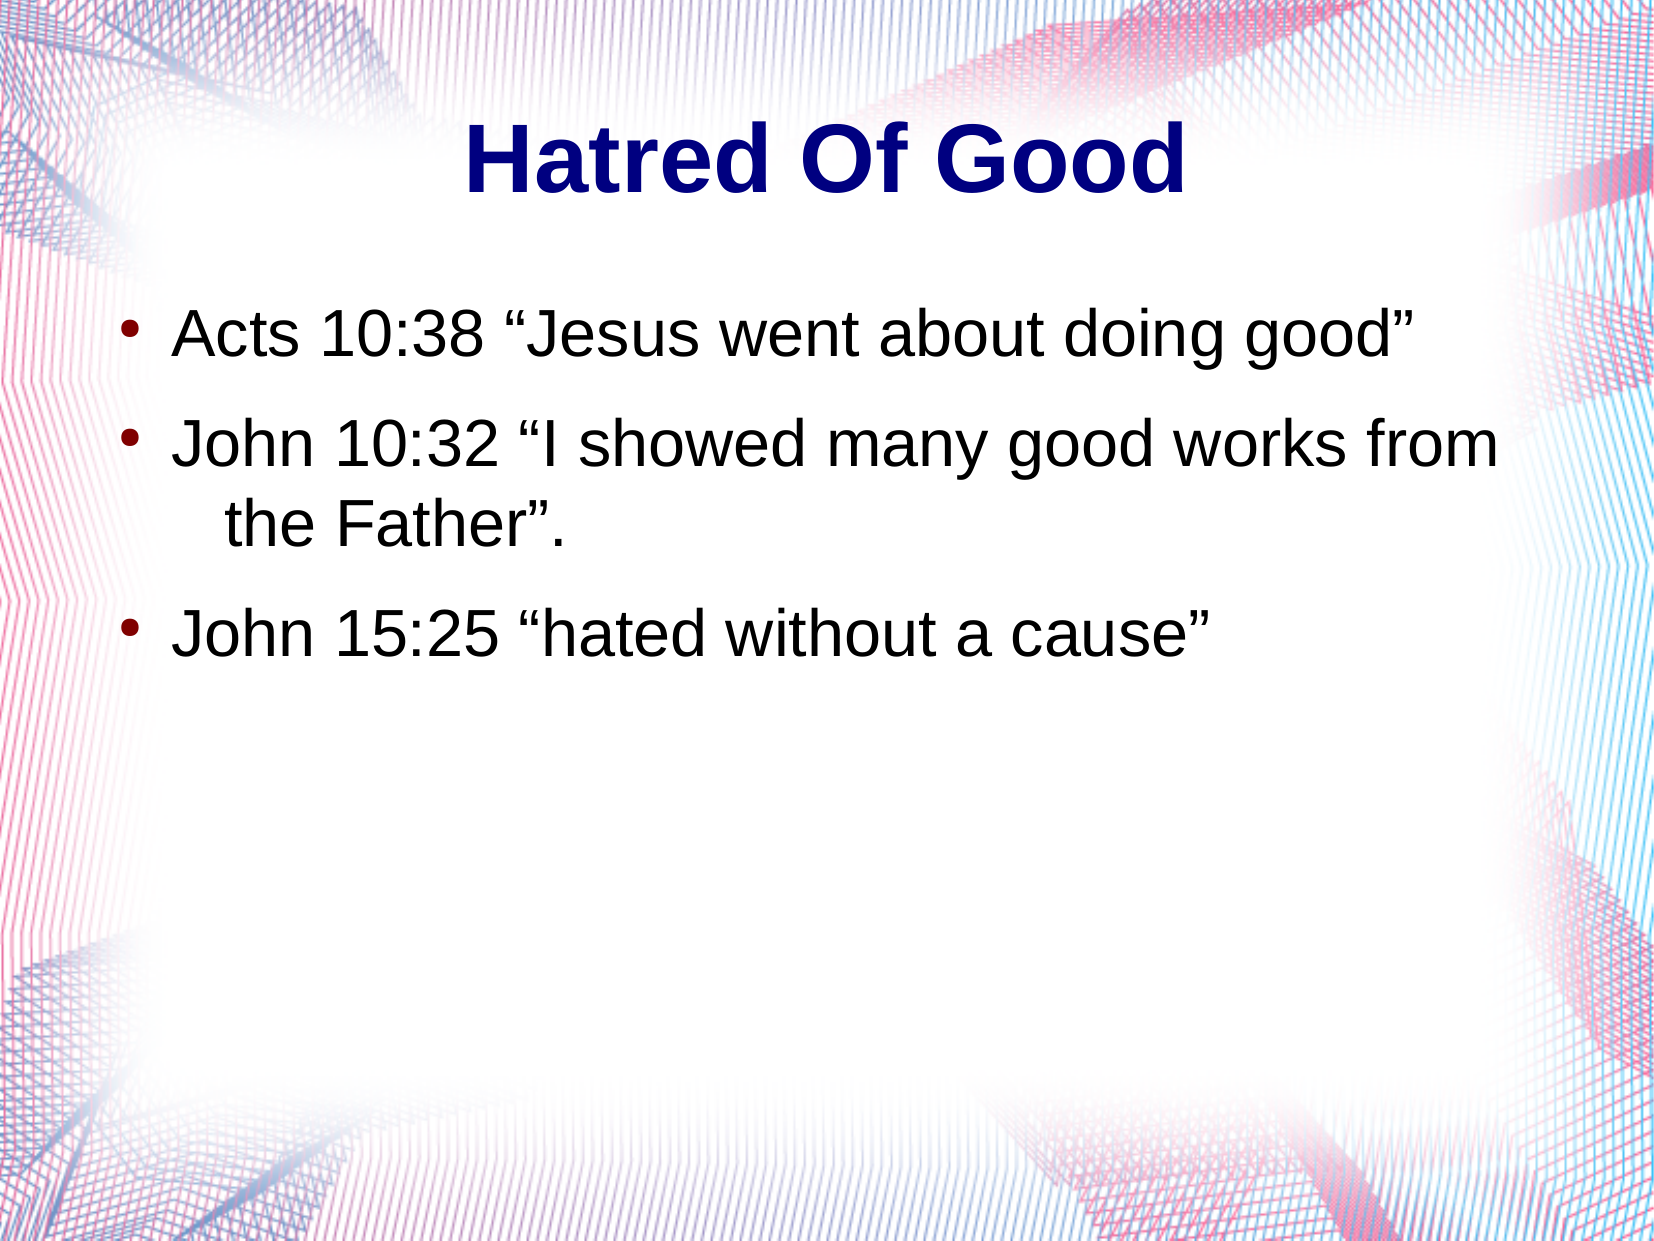

# Hatred Of Good
Acts 10:38 “Jesus went about doing good”
John 10:32 “I showed many good works from the Father”.
John 15:25 “hated without a cause”